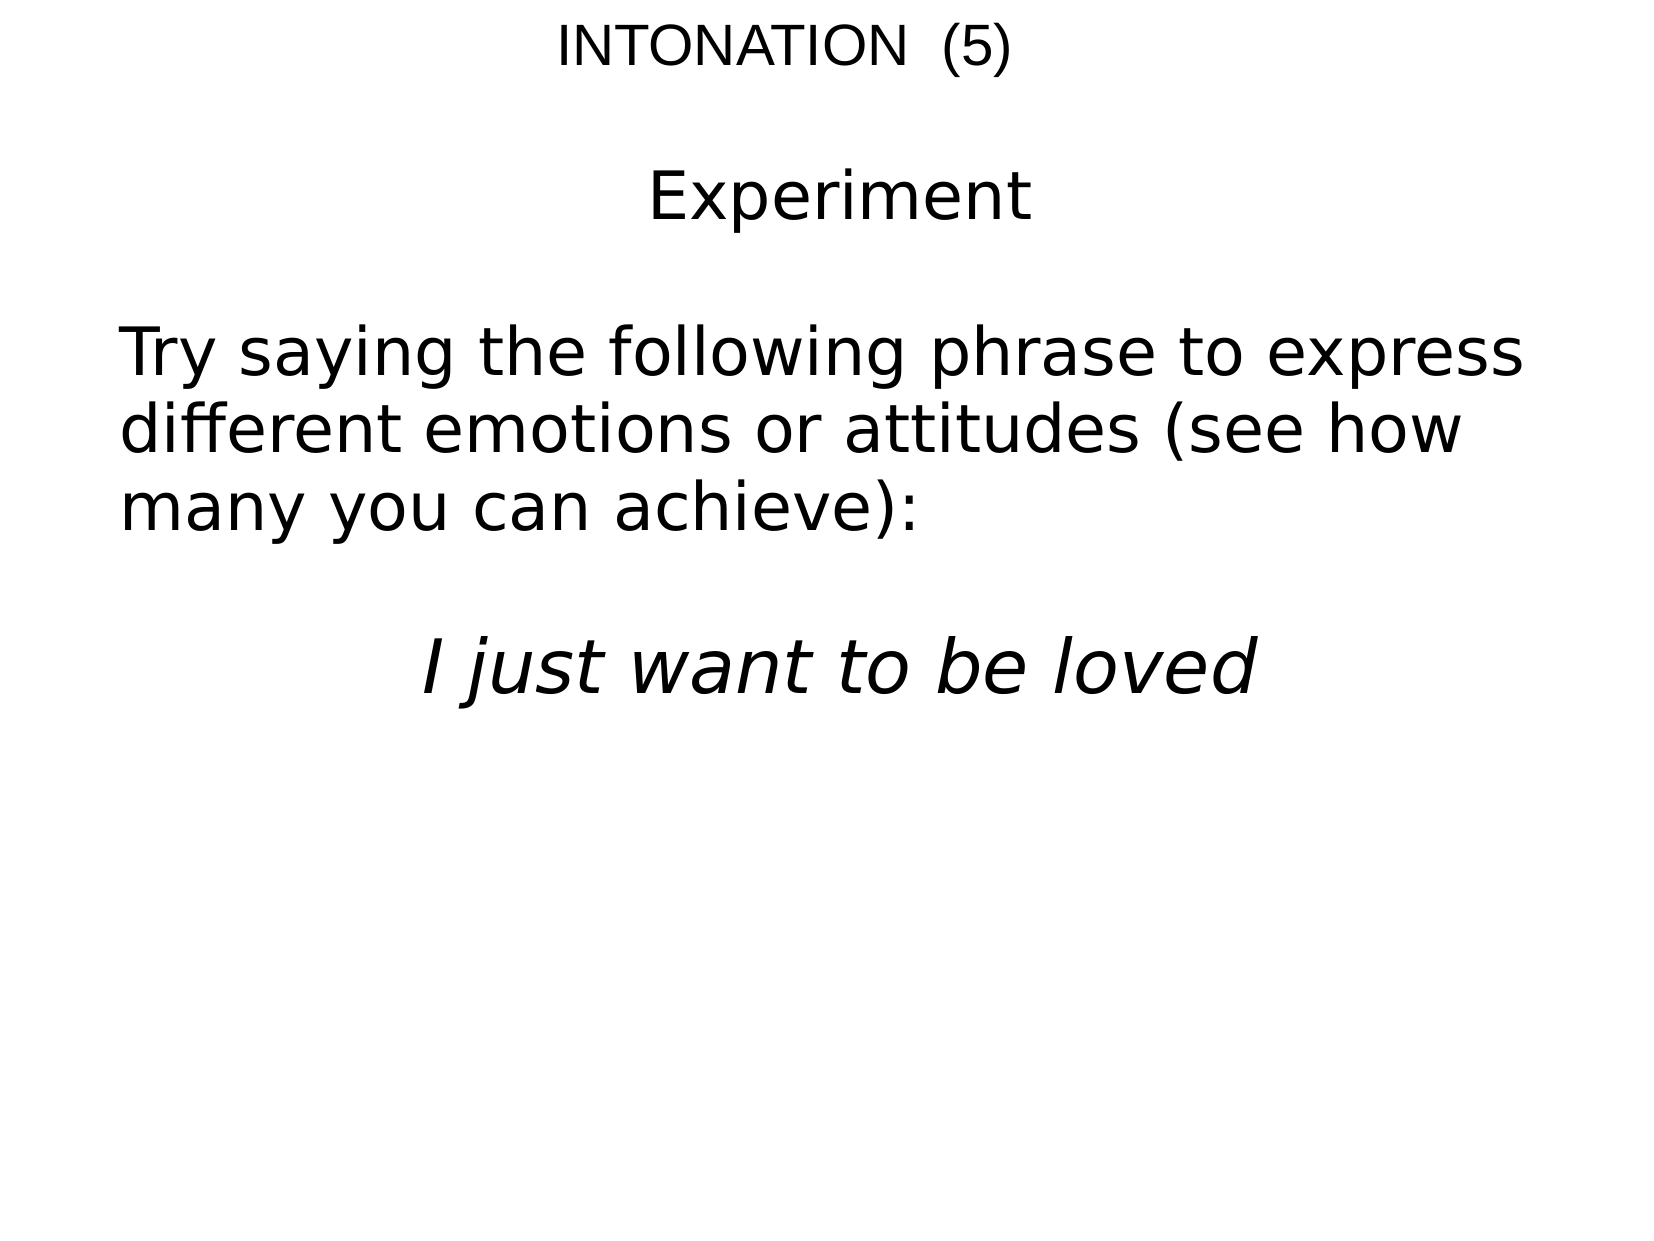

# INTONATION (5)
Experiment
Try saying the following phrase to express different emotions or attitudes (see how many you can achieve):
I just want to be loved